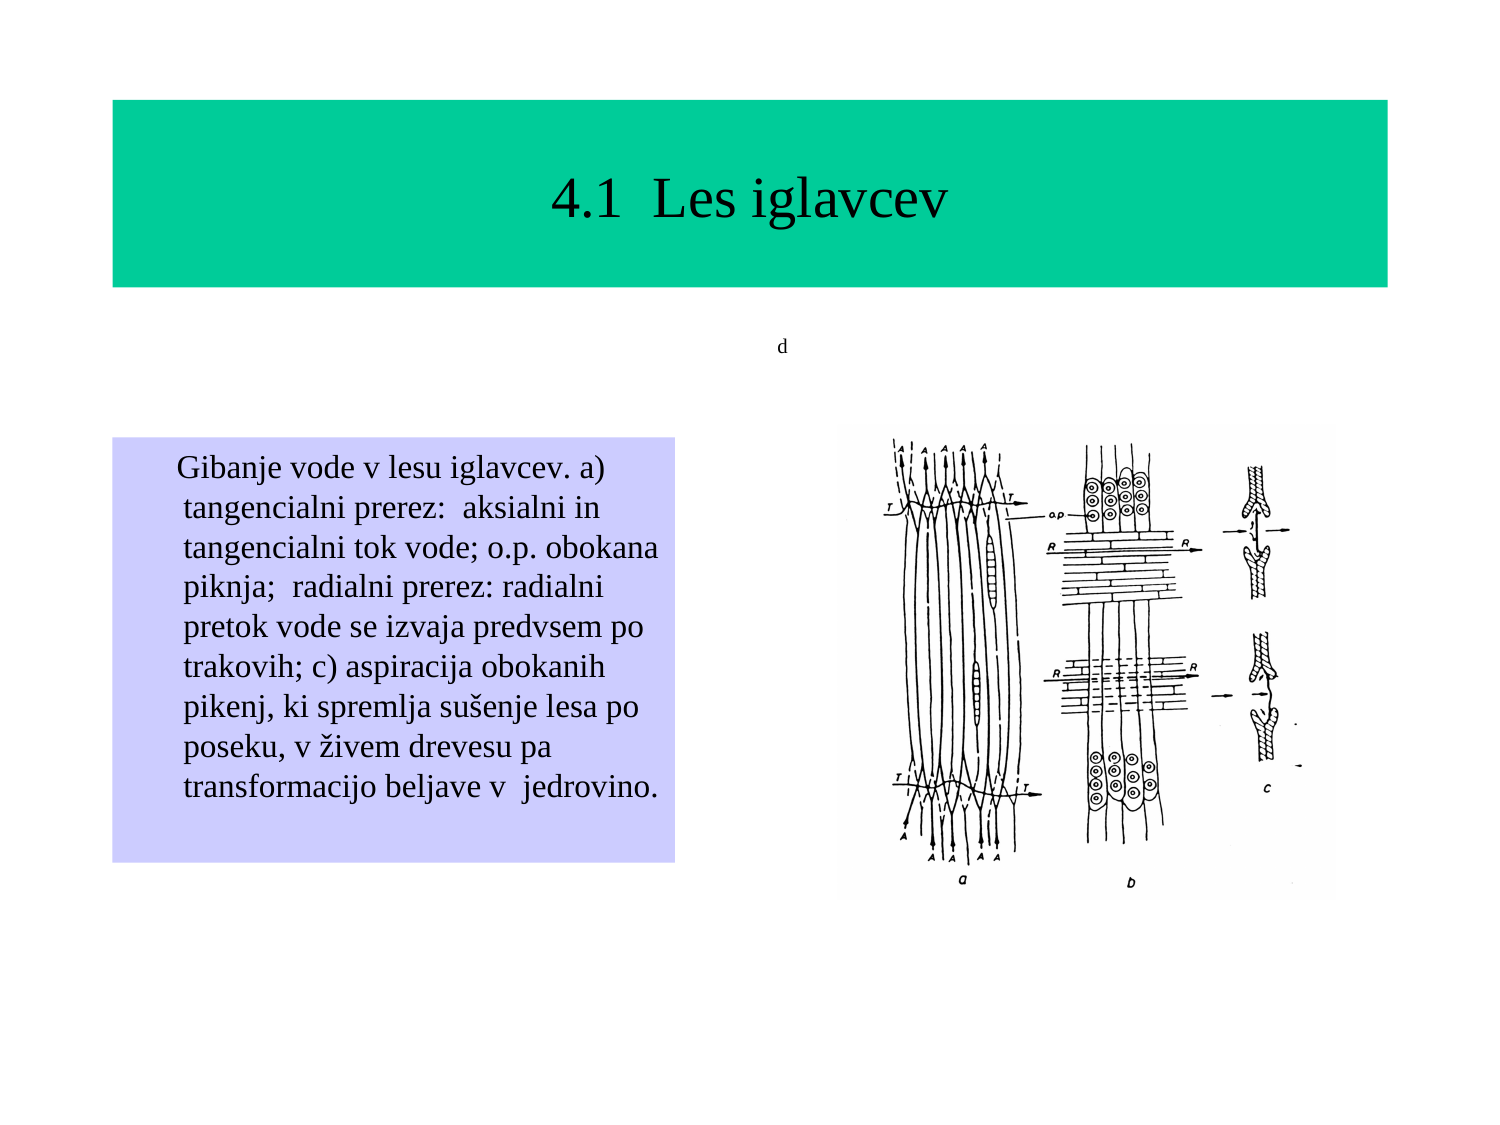

# 4.1 Les iglavcev
d
 Gibanje vode v lesu iglavcev. a) tangencialni prerez: aksialni in tangencialni tok vode; o.p. obokana piknja; radialni prerez: radialni pretok vode se izvaja predvsem po trakovih; c) aspiracija obokanih pikenj, ki spremlja sušenje lesa po poseku, v živem drevesu pa transformacijo beljave v jedrovino.